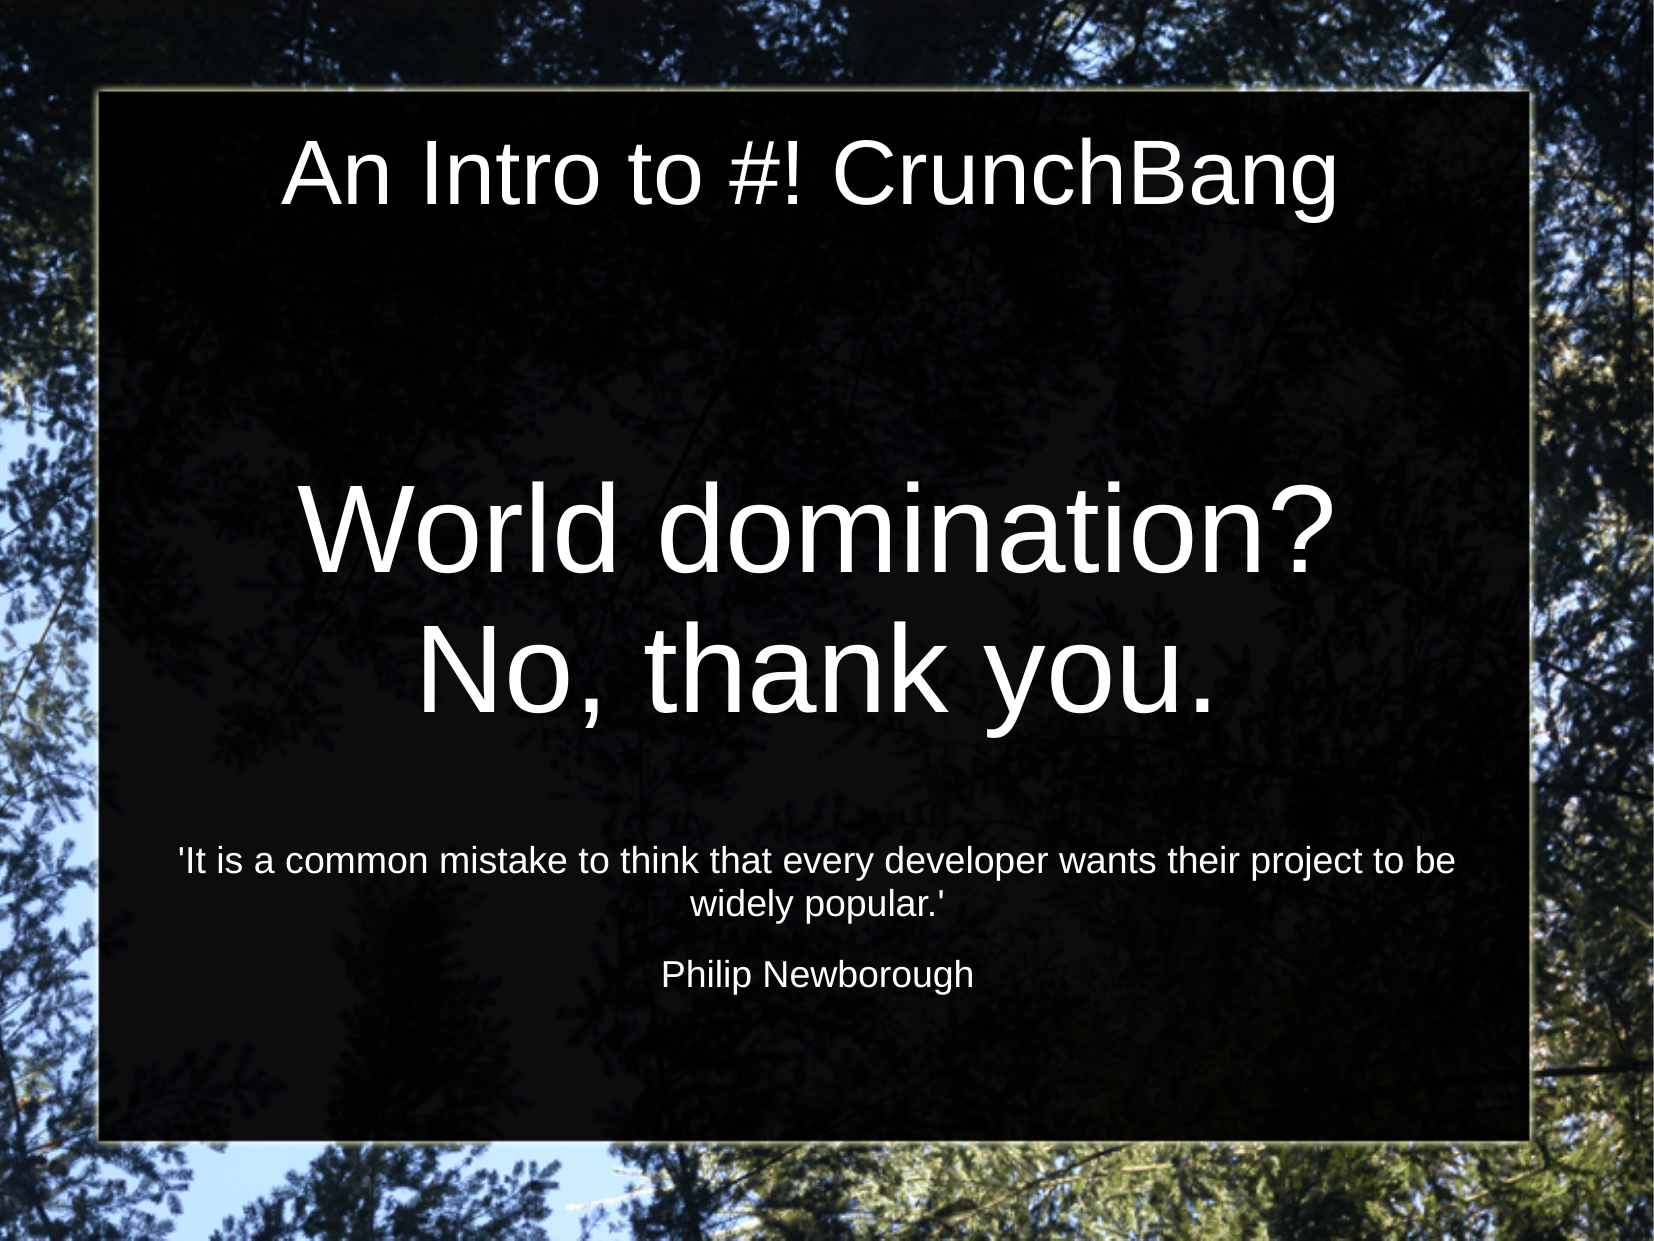

# An Intro to #! CrunchBang
World domination?
No, thank you.
'It is a common mistake to think that every developer wants their project to be widely popular.'
Philip Newborough